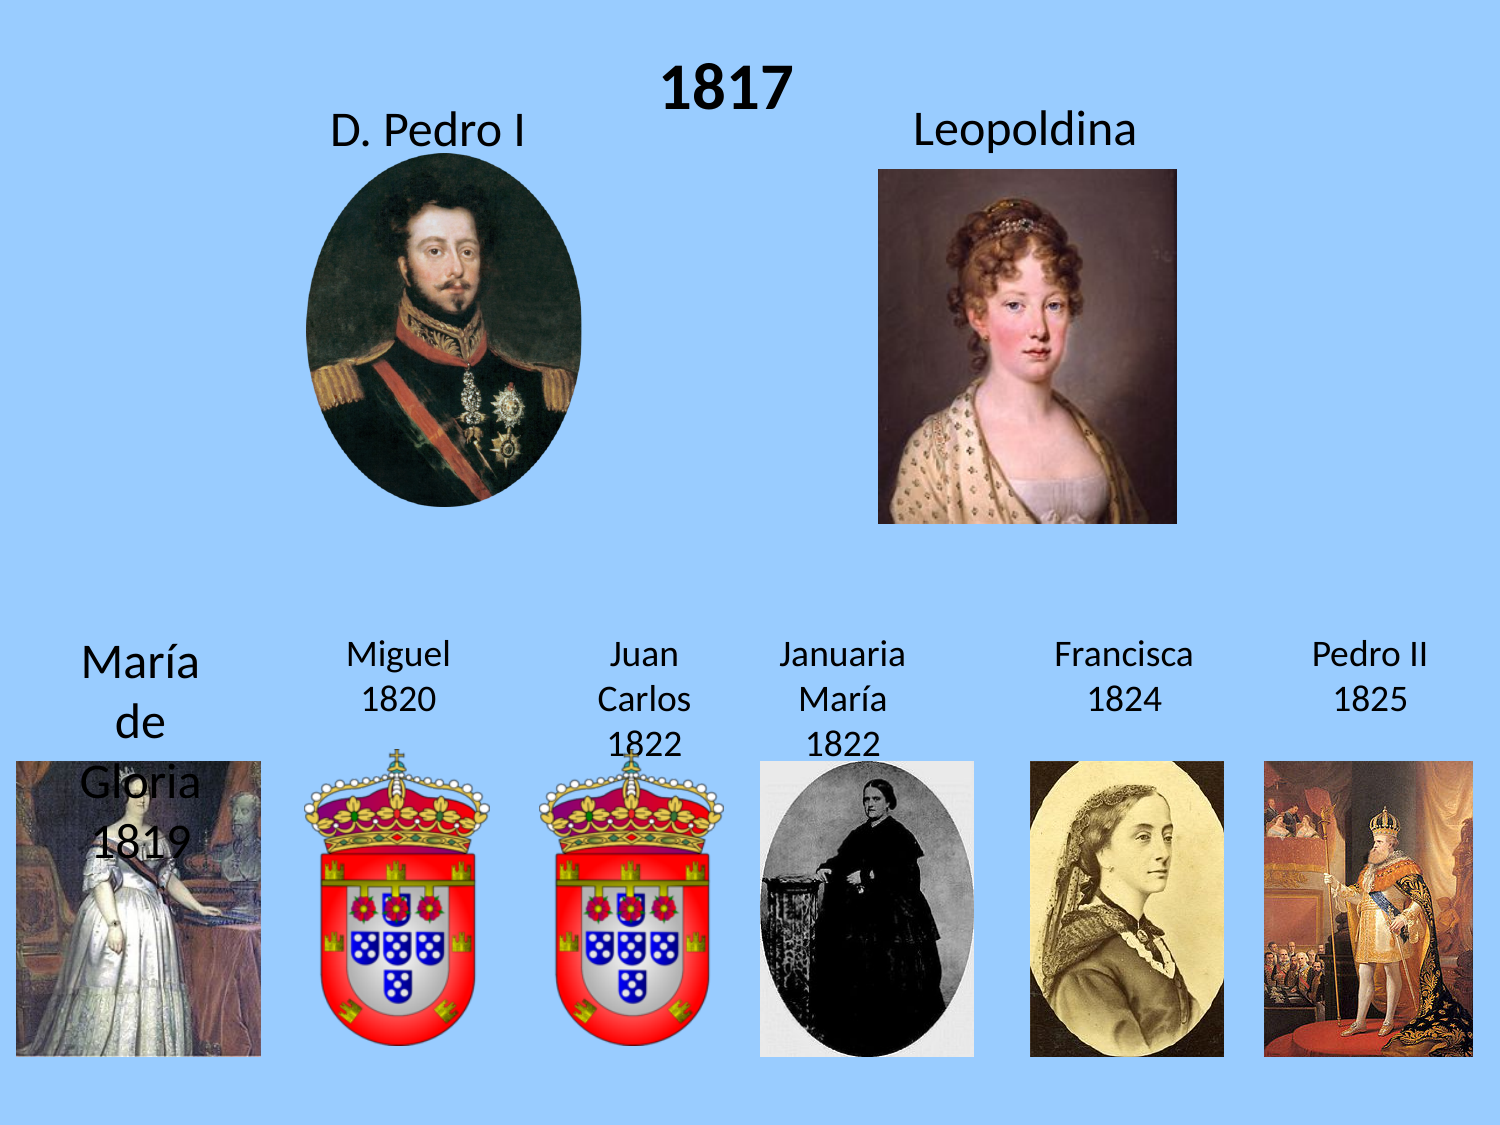

# 1817
Leopoldina
D. Pedro I
María de Gloria 1819
Miguel 1820
Juan Carlos 1822
Januaria María 1822
Francisca1824
Pedro II 1825